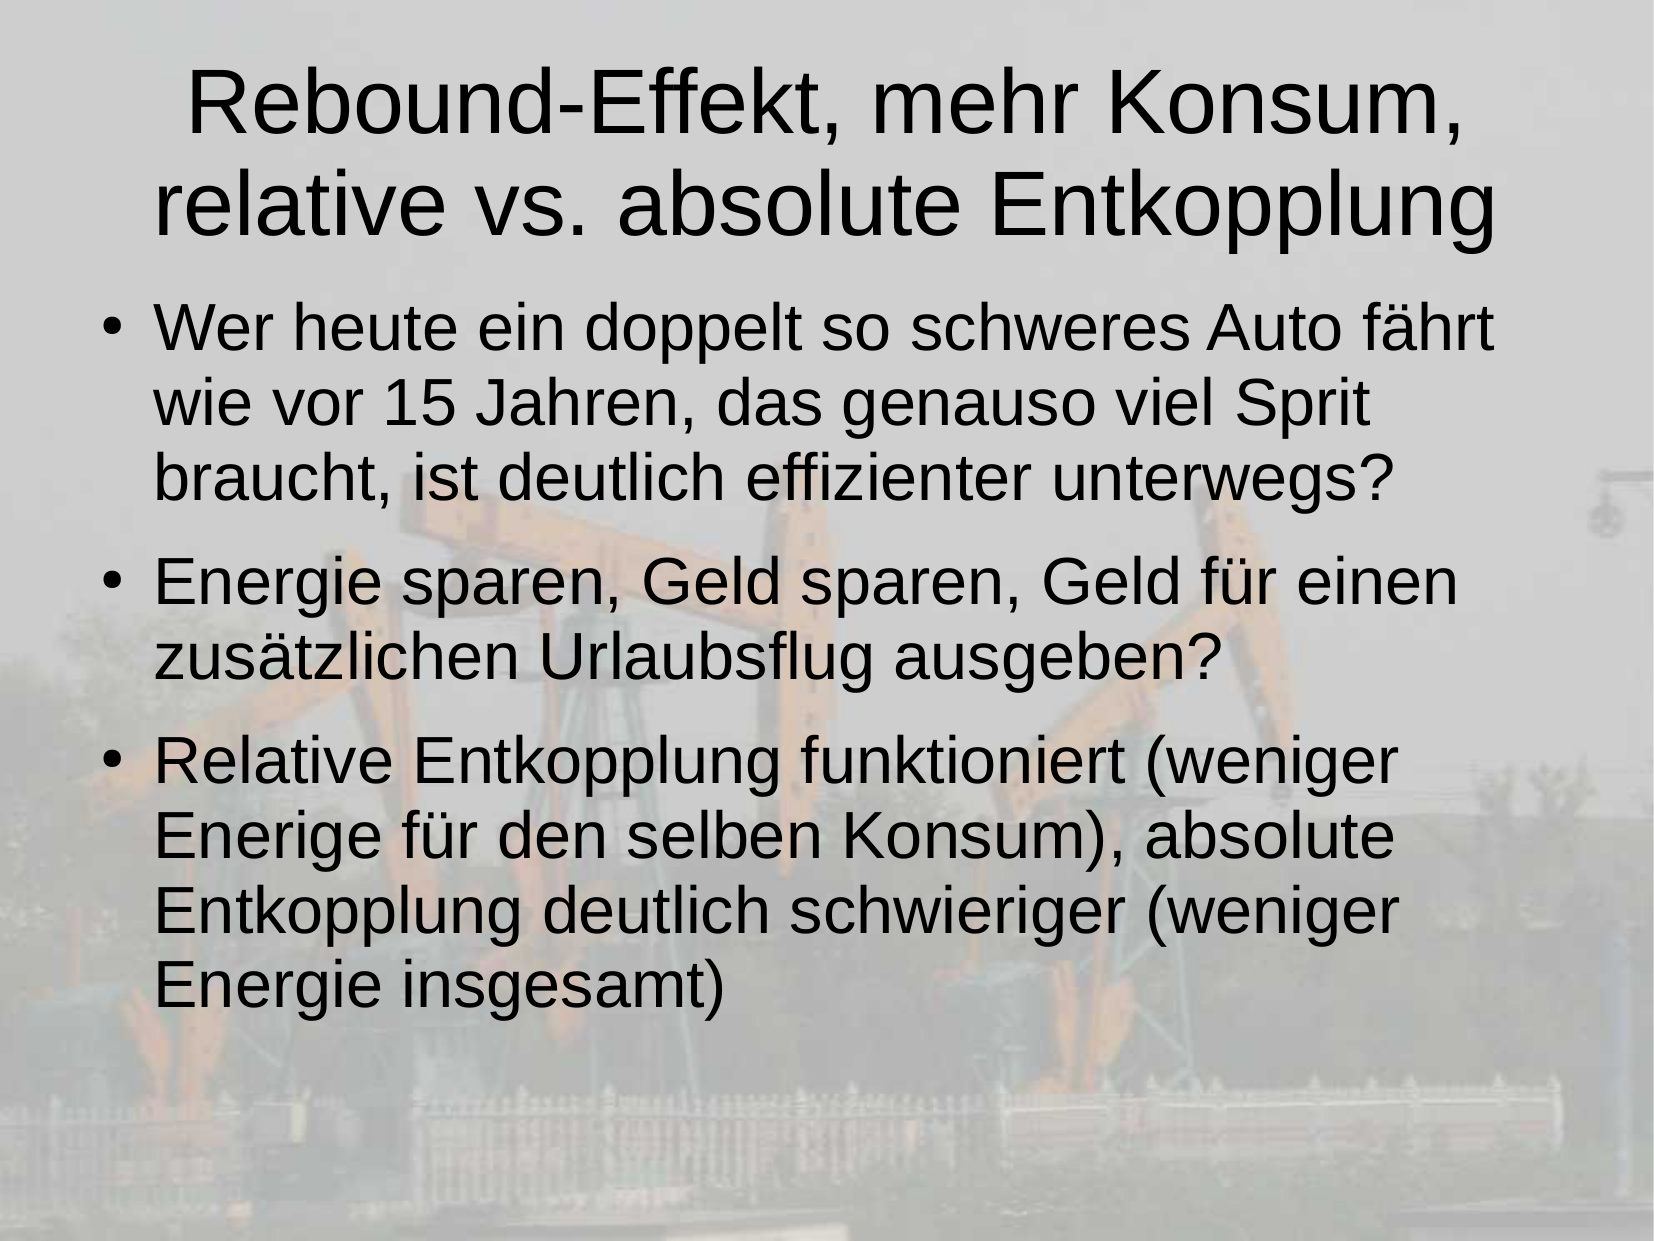

# Rebound-Effekt, mehr Konsum, relative vs. absolute Entkopplung
Wer heute ein doppelt so schweres Auto fährt wie vor 15 Jahren, das genauso viel Sprit braucht, ist deutlich effizienter unterwegs?
Energie sparen, Geld sparen, Geld für einen zusätzlichen Urlaubsflug ausgeben?
Relative Entkopplung funktioniert (weniger Enerige für den selben Konsum), absolute Entkopplung deutlich schwieriger (weniger Energie insgesamt)